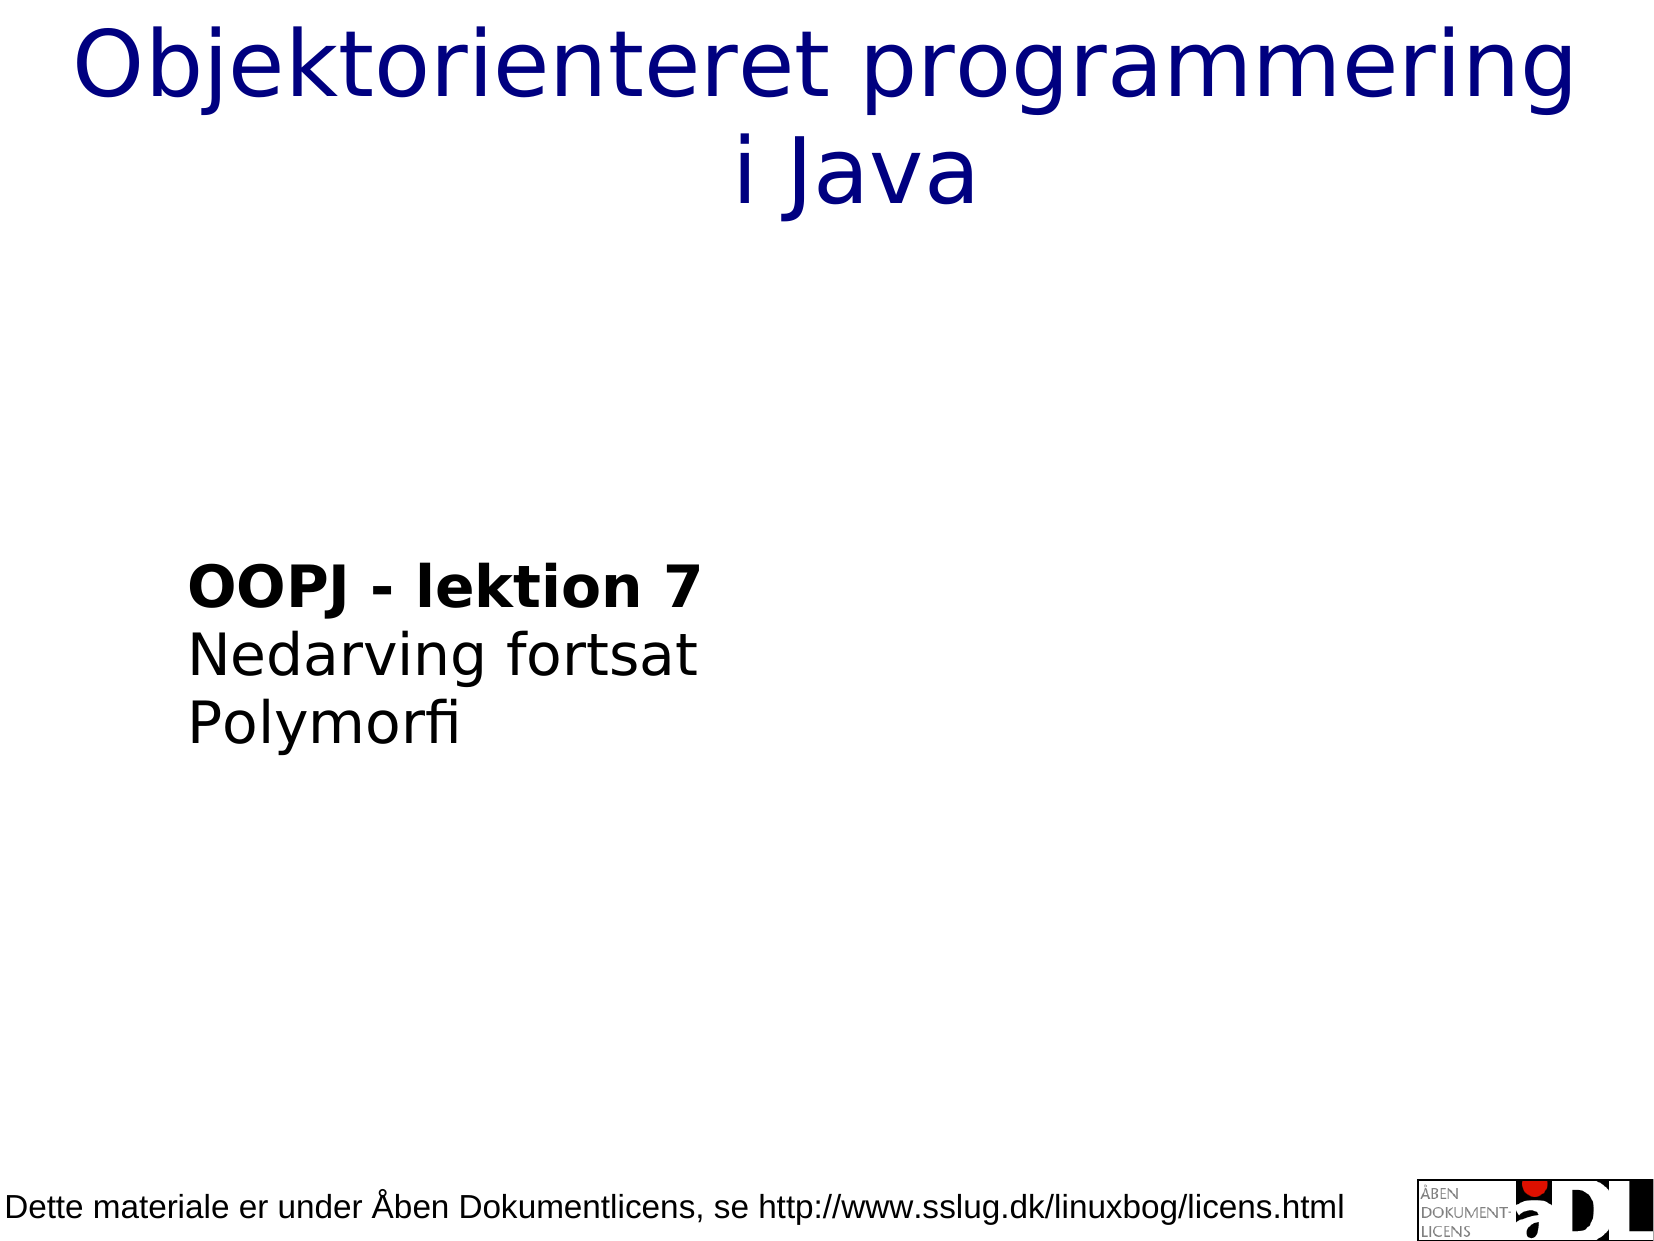

# Objektorienteret programmering i Java
OOPJ - lektion 7
Nedarving fortsat
Polymorfi
Dette materiale er under Åben Dokumentlicens, se http://www.sslug.dk/linuxbog/licens.html